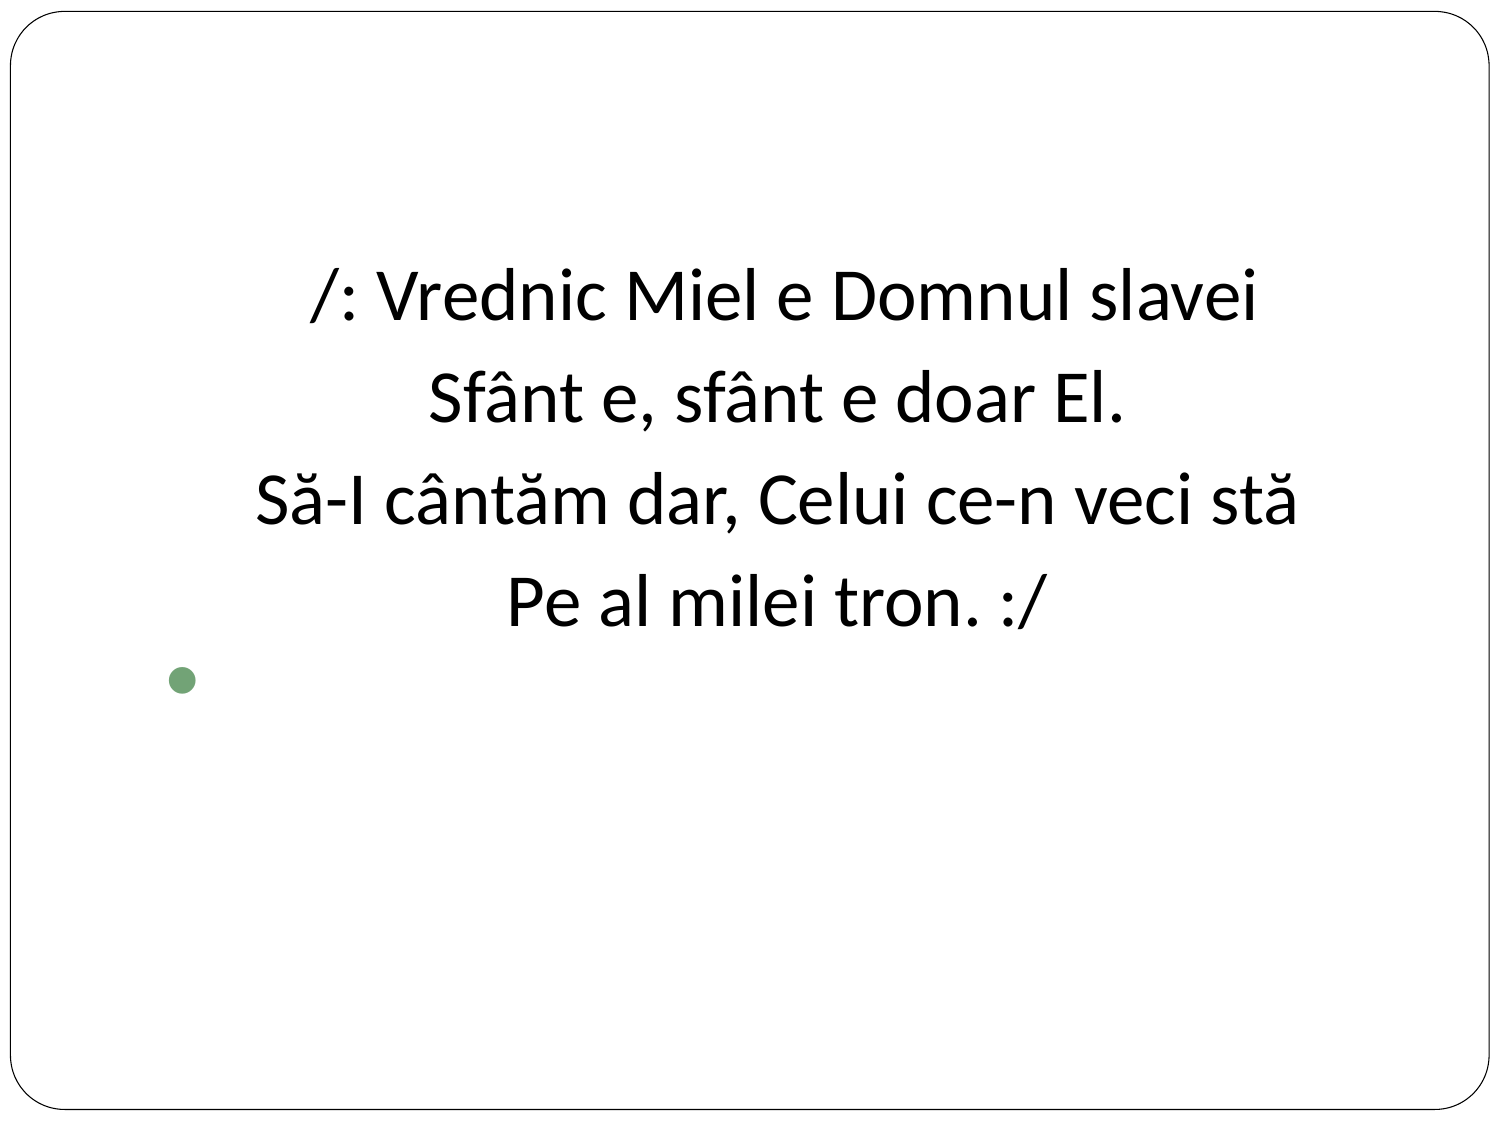

#
 /: Vrednic Miel e Domnul slavei
Sfânt e, sfânt e doar El.
Să-I cântăm dar, Celui ce-n veci stă
Pe al milei tron. :/